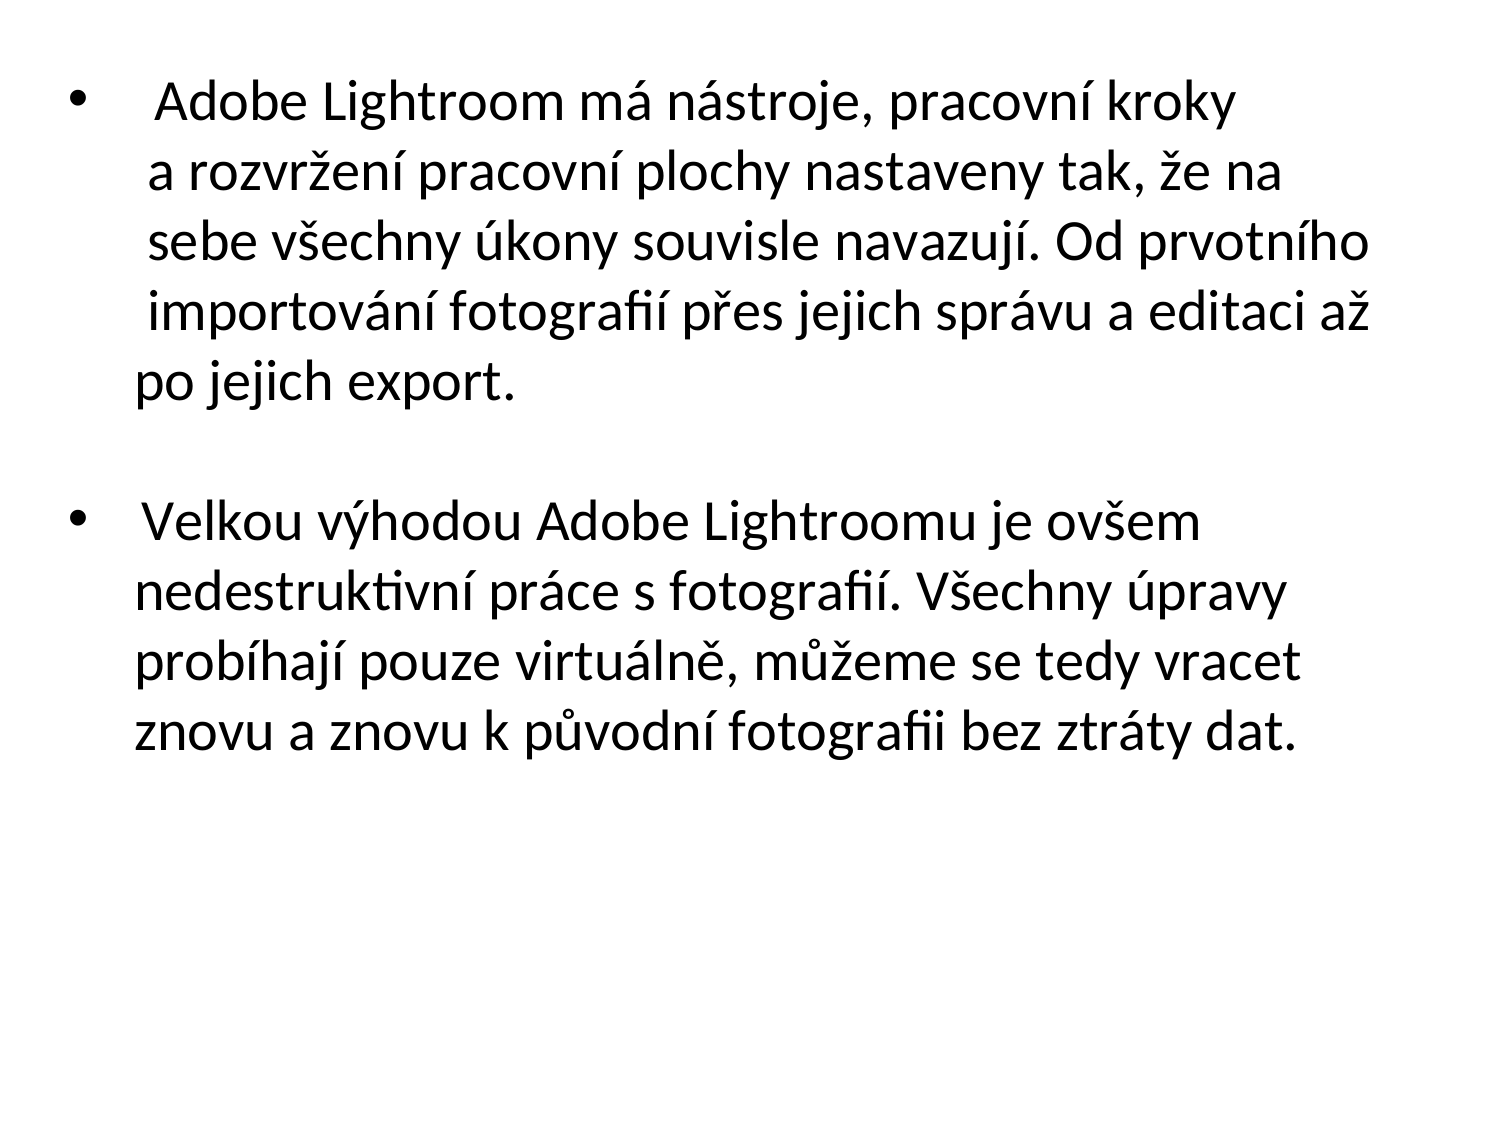

Adobe Lightroom má nástroje, pracovní kroky
 a rozvržení pracovní plochy nastaveny tak, že na sebe všechny úkony souvisle navazují. Od prvotního importování fotografií přes jejich správu a editaci až po jejich export.
 Velkou výhodou Adobe Lightroomu je ovšem nedestruktivní práce s fotografií. Všechny úpravy probíhají pouze virtuálně, můžeme se tedy vracet znovu a znovu k původní fotografii bez ztráty dat.